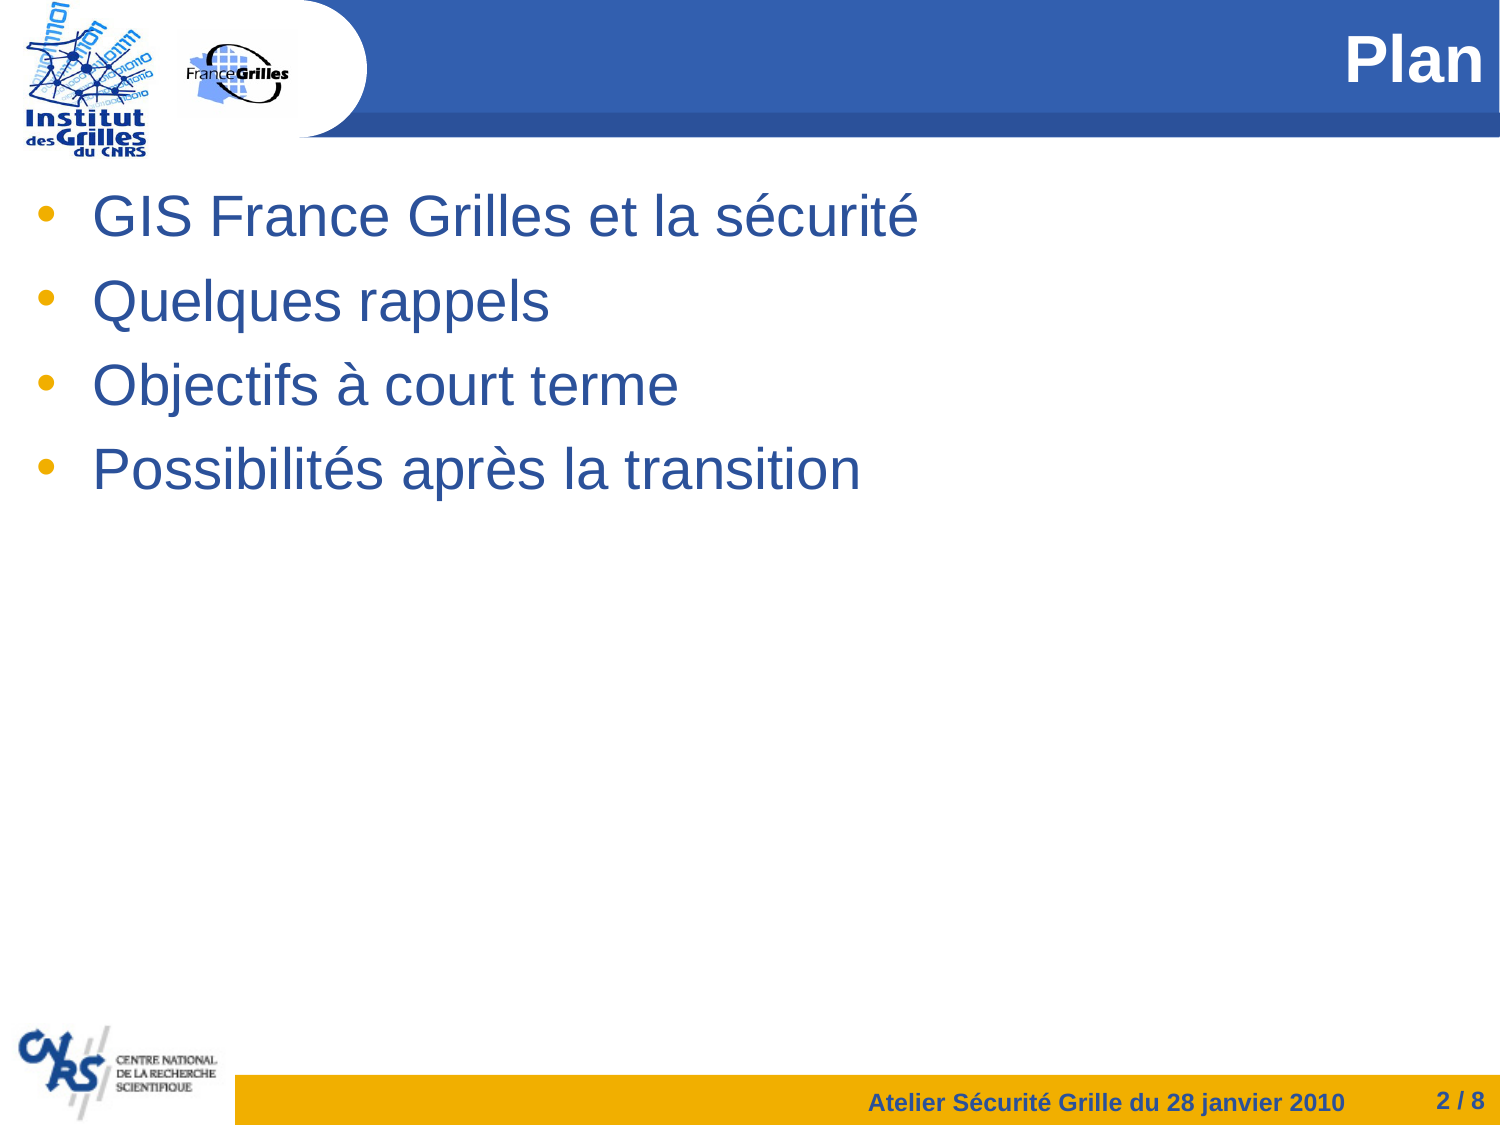

# Plan
GIS France Grilles et la sécurité
Quelques rappels
Objectifs à court terme
Possibilités après la transition
Atelier Sécurité Grille du 28 janvier 2010